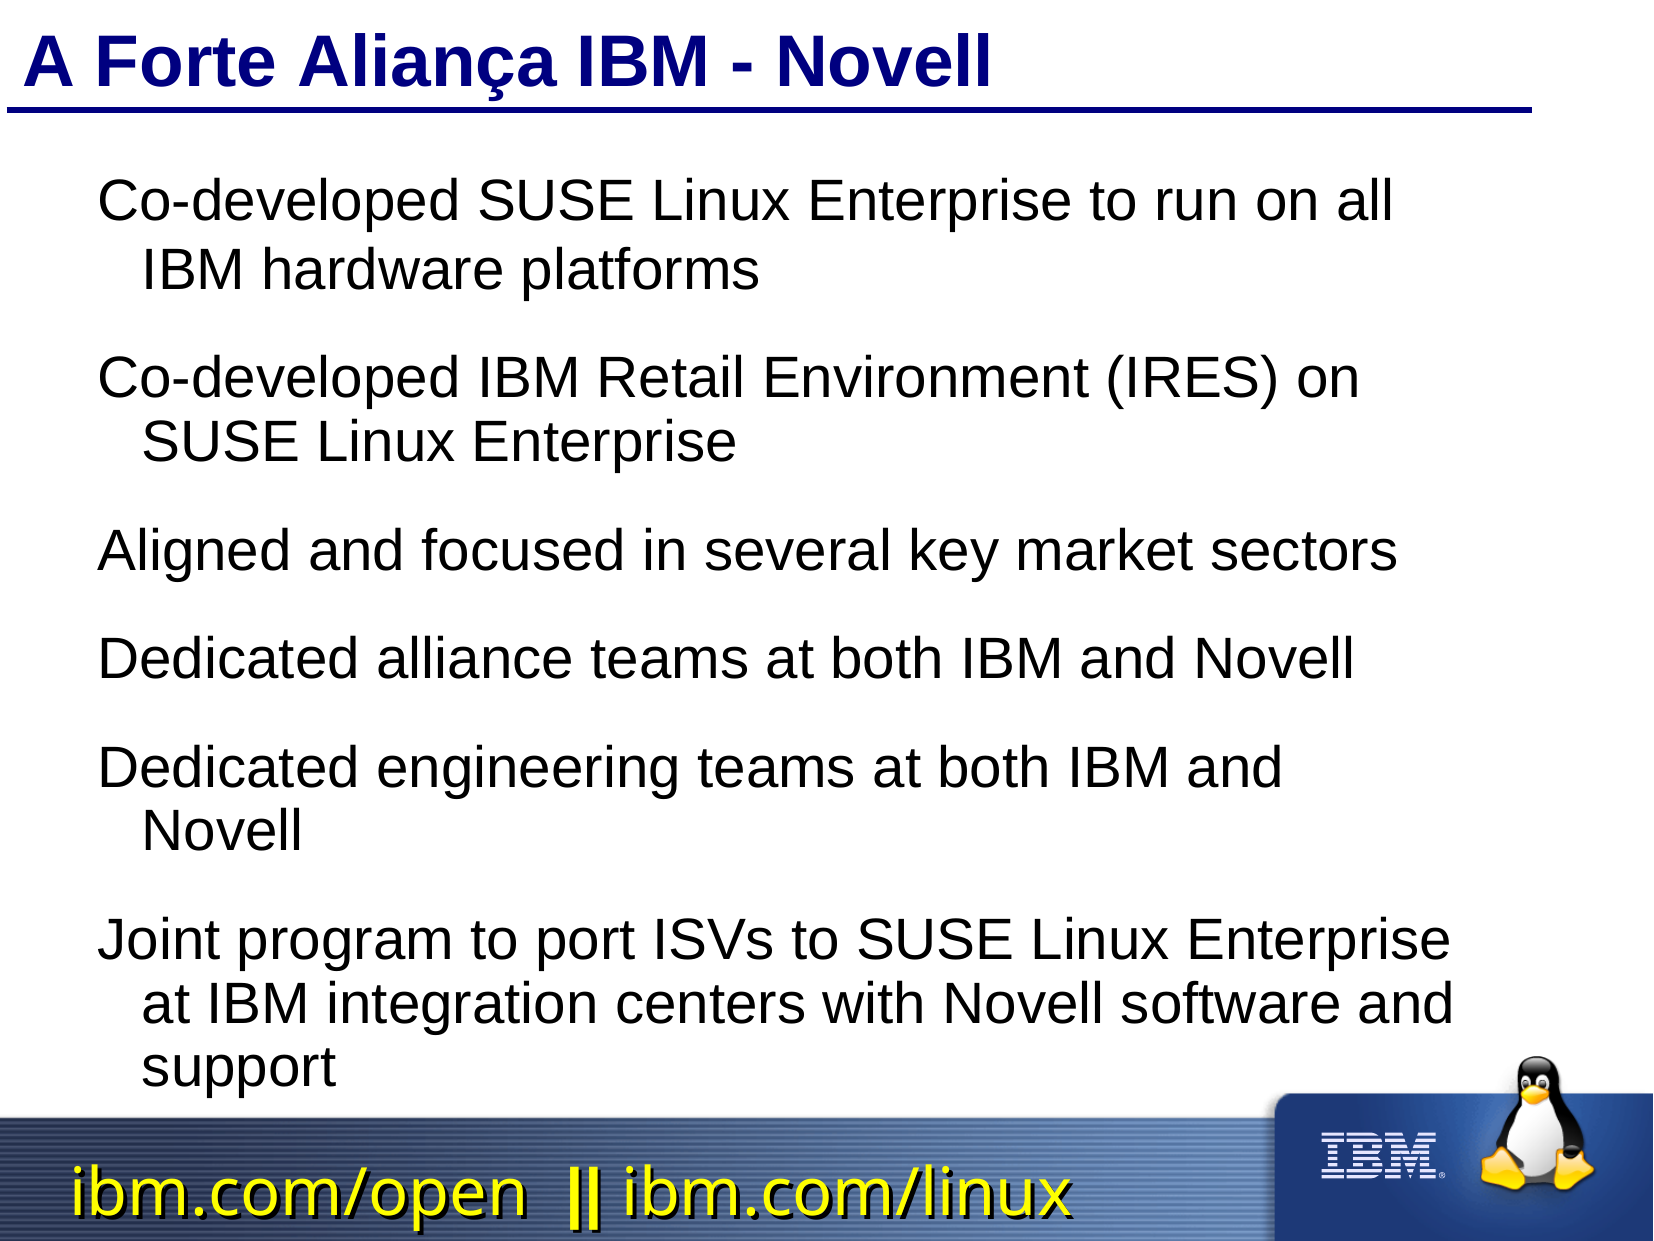

A Forte Aliança IBM - Novell
# Co-developed SUSE Linux Enterprise to run on all IBM hardware platforms
Co-developed IBM Retail Environment (IRES) on SUSE Linux Enterprise
Aligned and focused in several key market sectors
Dedicated alliance teams at both IBM and Novell
Dedicated engineering teams at both IBM and Novell
Joint program to port ISVs to SUSE Linux Enterprise at IBM integration centers with Novell software and support